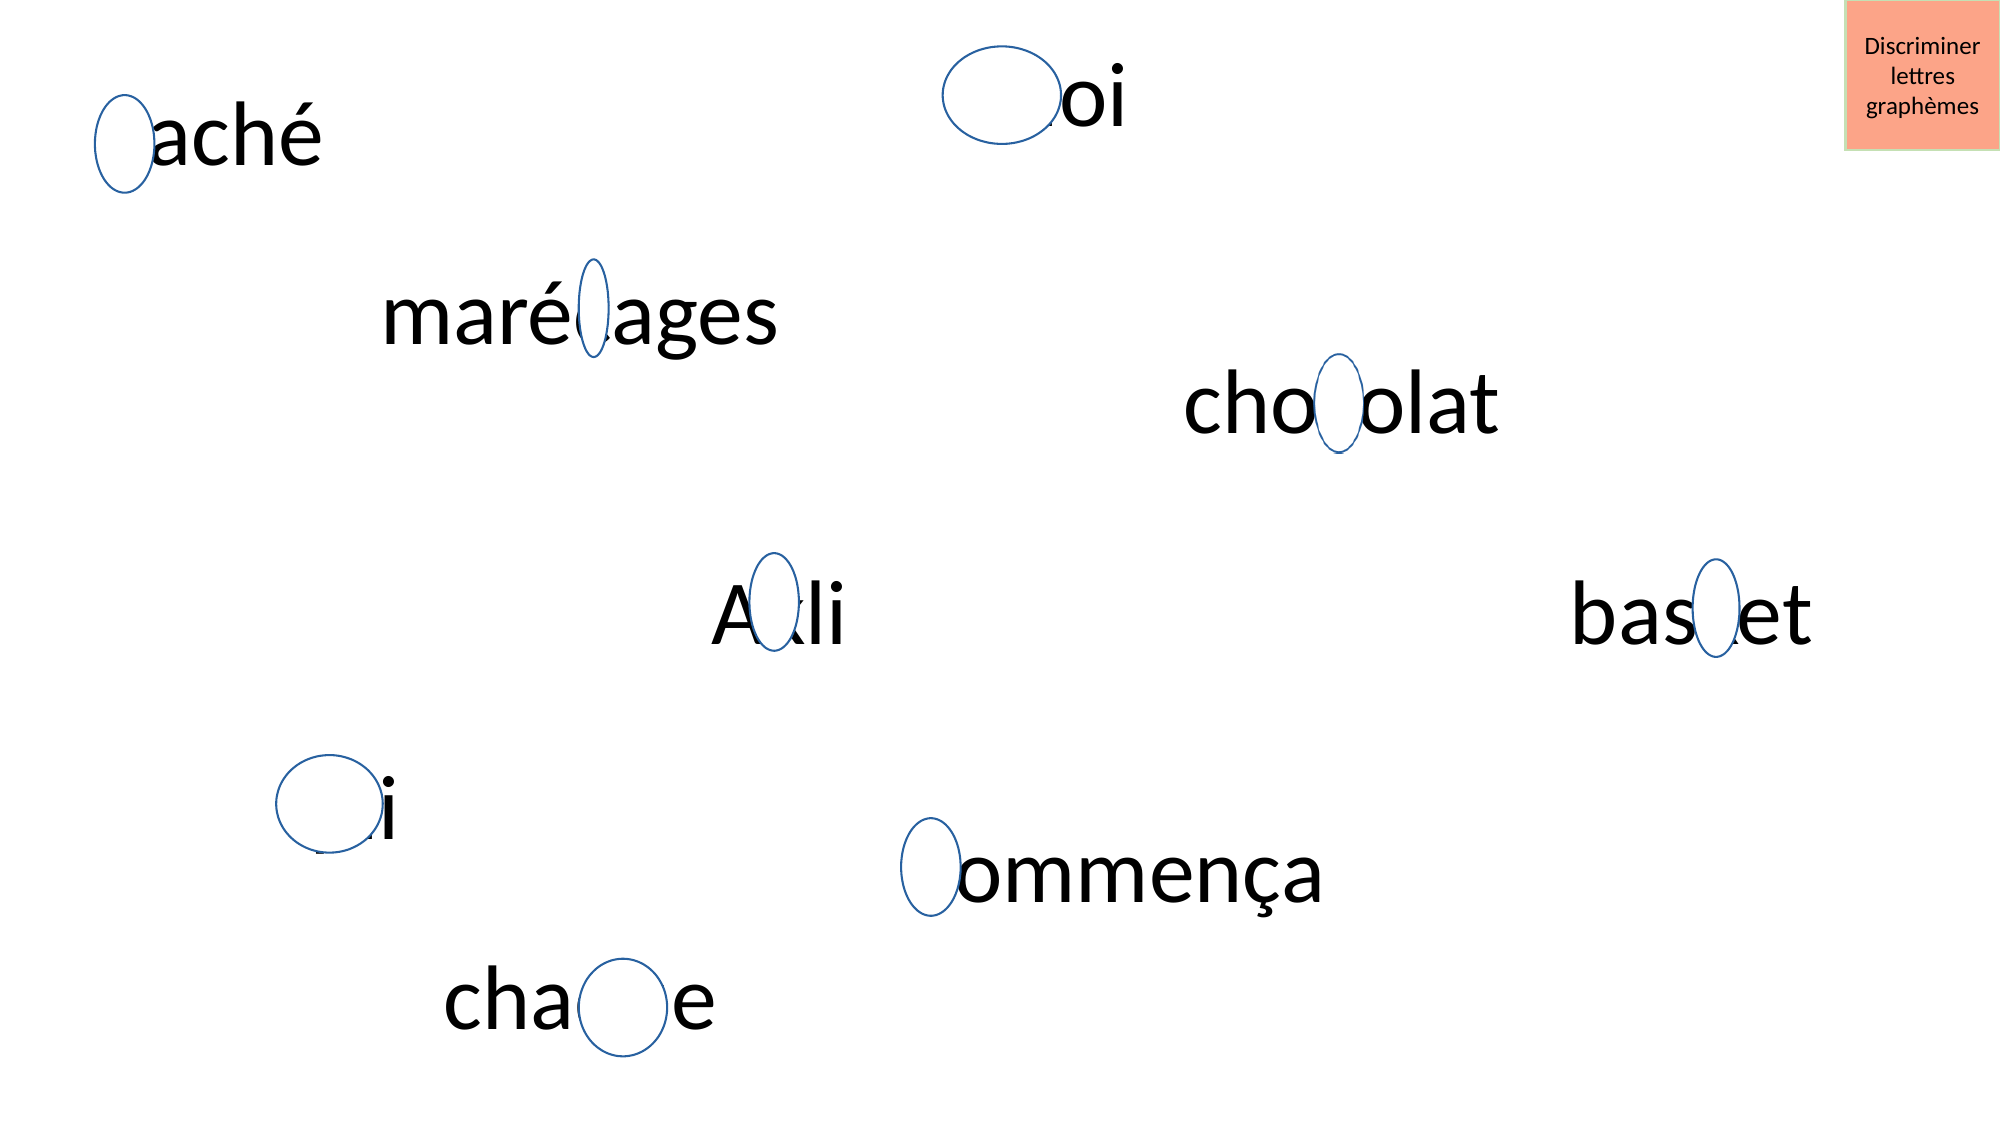

Discriminer lettres graphèmes
quoi
caché
marécages
chocolat
Akli
basket
qui
commença
chaque